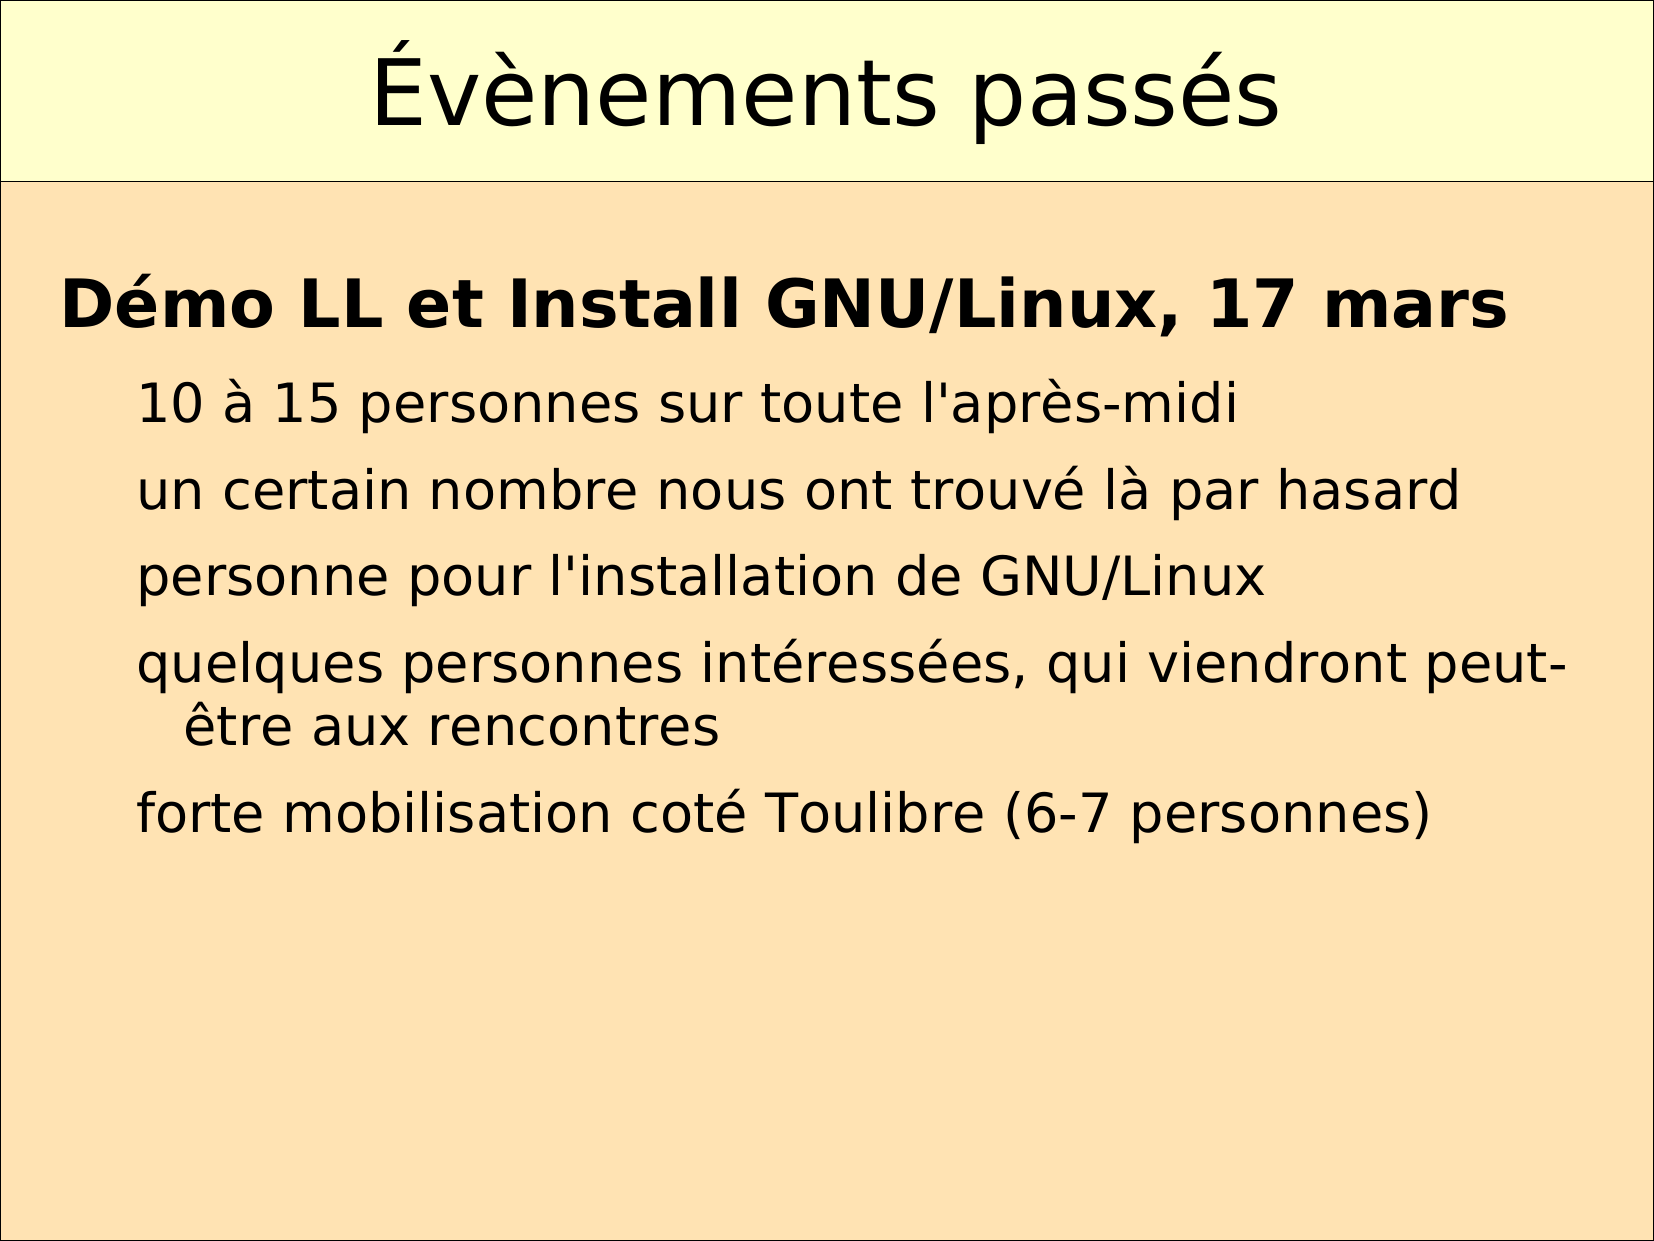

# Évènements passés
Démo LL et Install GNU/Linux, 17 mars
10 à 15 personnes sur toute l'après-midi
un certain nombre nous ont trouvé là par hasard
personne pour l'installation de GNU/Linux
quelques personnes intéressées, qui viendront peut-être aux rencontres
forte mobilisation coté Toulibre (6-7 personnes)